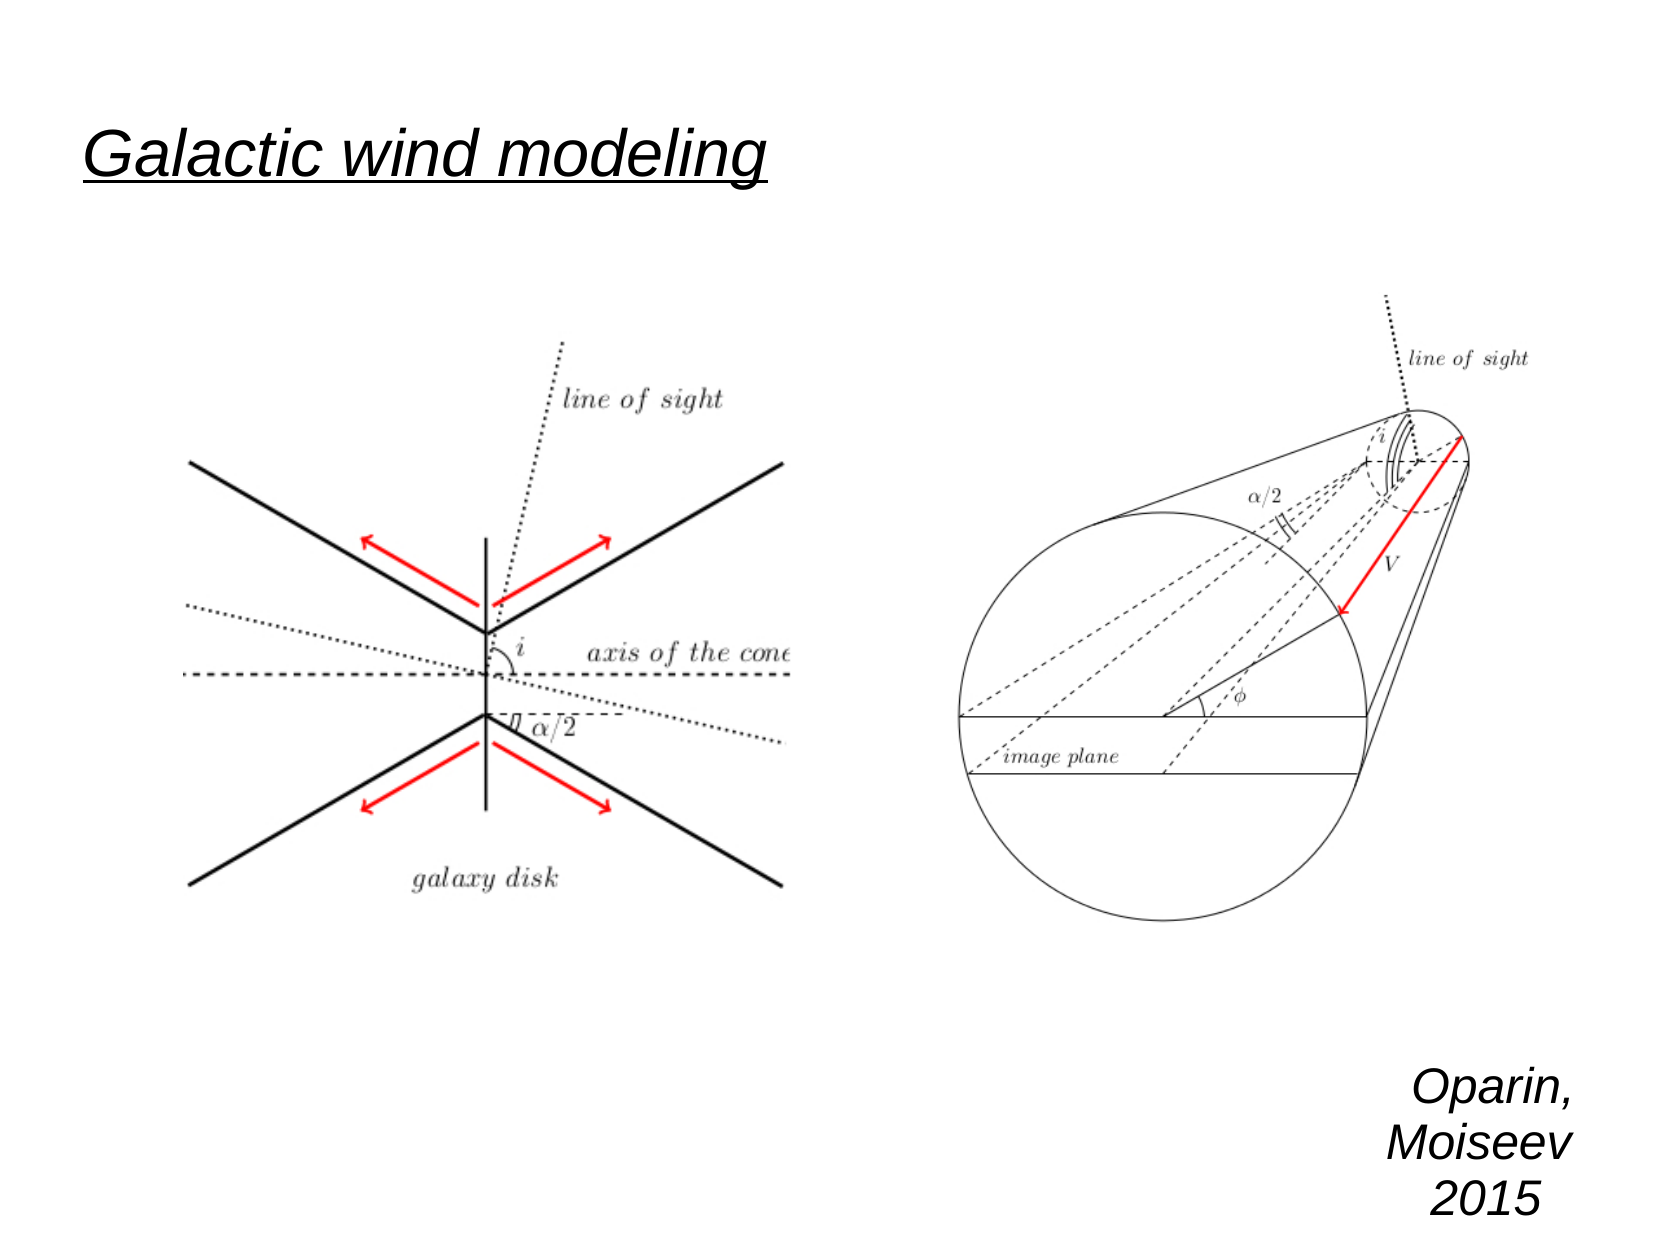

# Galactic wind modeling
 Oparin, Moiseev 2015